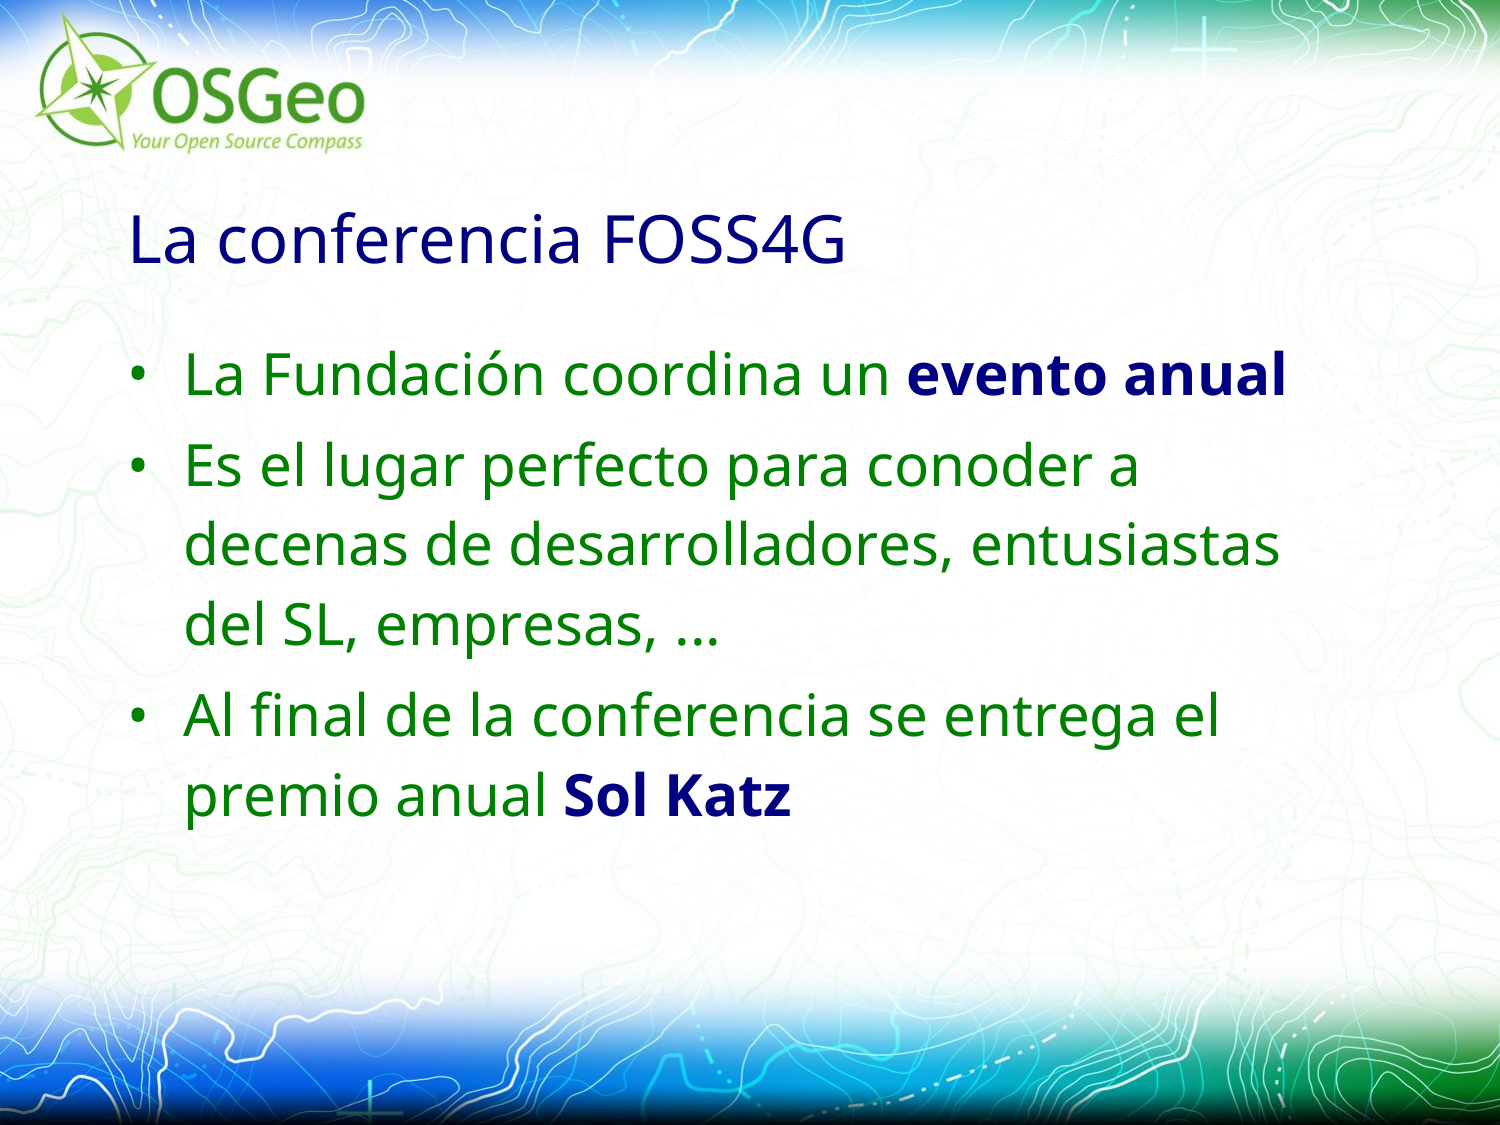

# La conferencia FOSS4G
La Fundación coordina un evento anual
Es el lugar perfecto para conoder a decenas de desarrolladores, entusiastas del SL, empresas, ...
Al final de la conferencia se entrega el premio anual Sol Katz